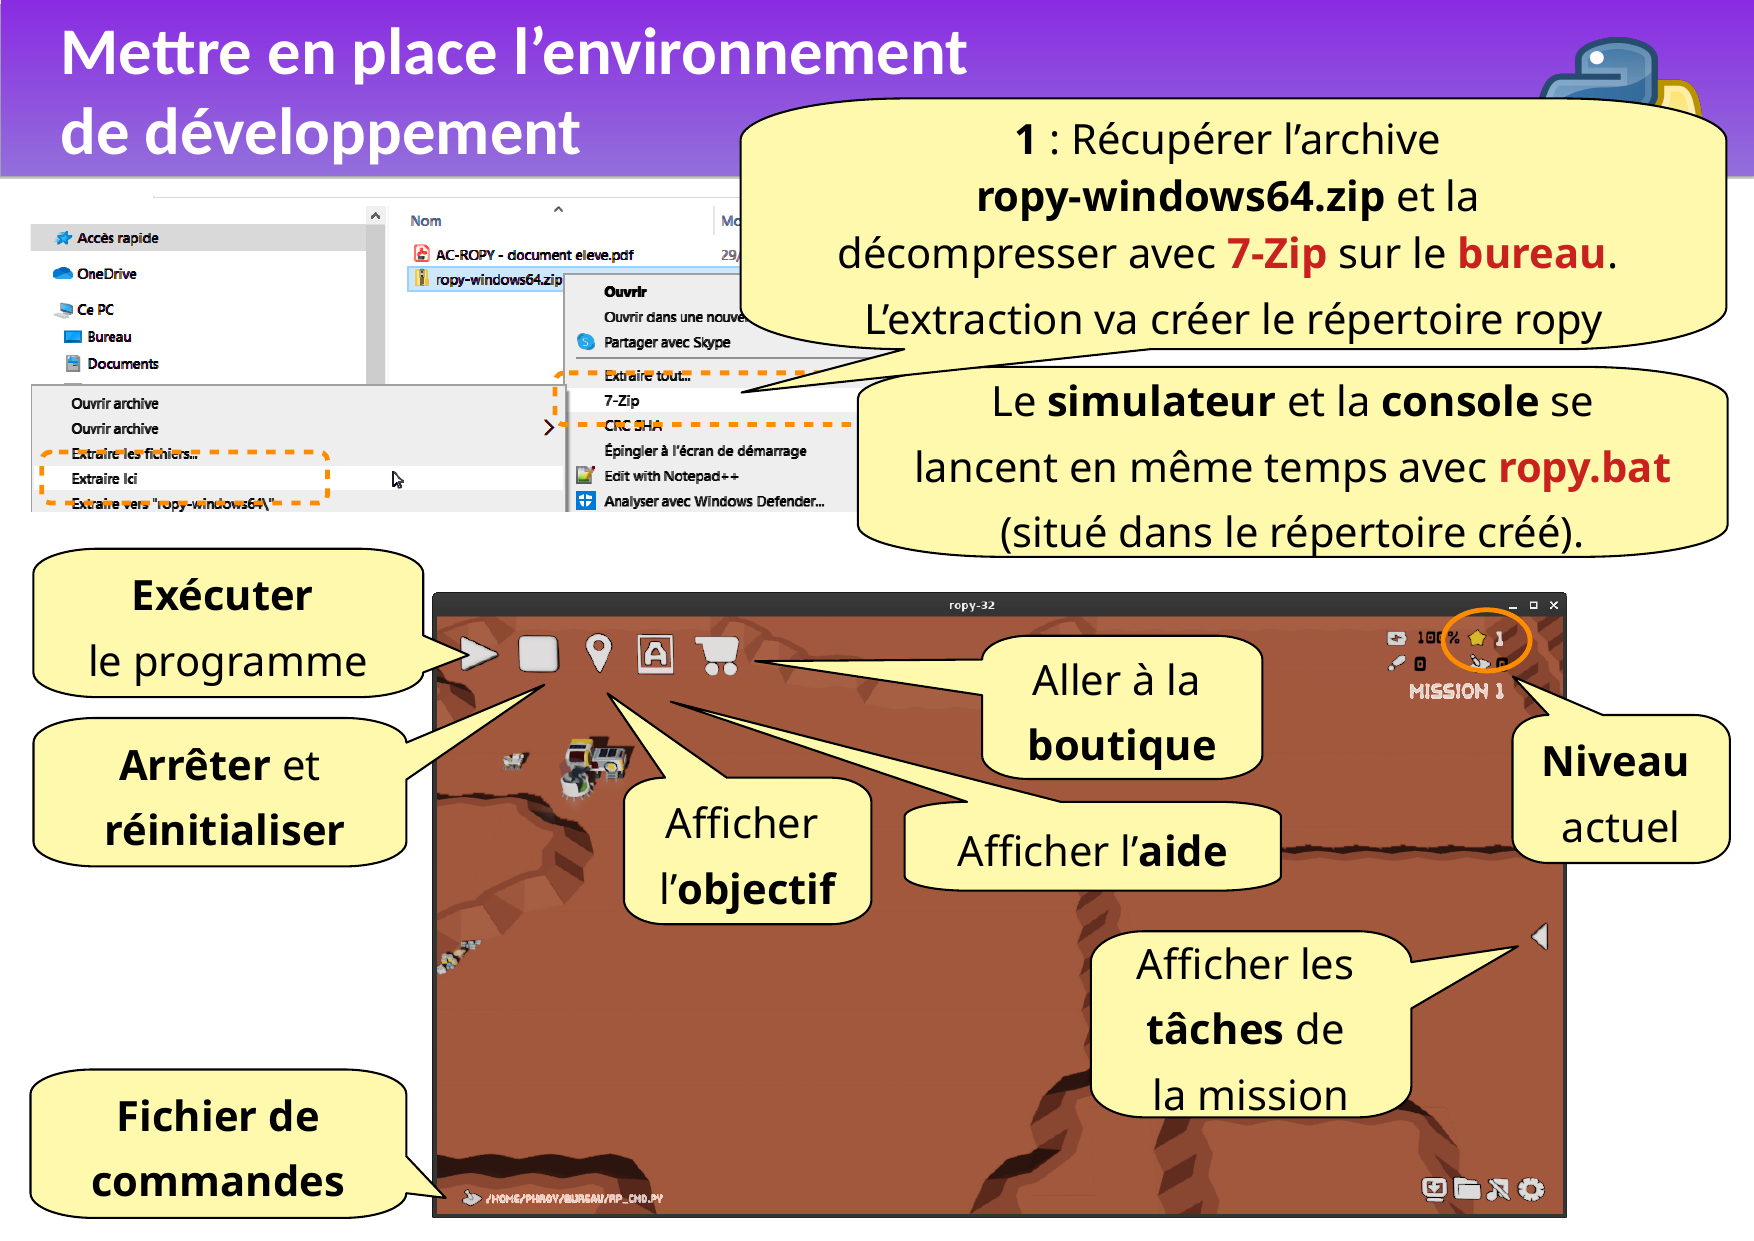

Mettre en place l’environnement
 de développement
1 : Récupérer l’archive
ropy-windows64.zip et la
décompresser avec 7-Zip sur le bureau.
L’extraction va créer le répertoire ropy
Le simulateur et la console se
lancent en même temps avec ropy.bat
(situé dans le répertoire créé).
Exécuter
le programme
Aller à la
boutique
Niveau
actuel
Arrêter et
 réinitialiser
Afficher
l’objectif
Afficher l’aide
Afficher les
tâches de
la mission
Fichier de
commandes